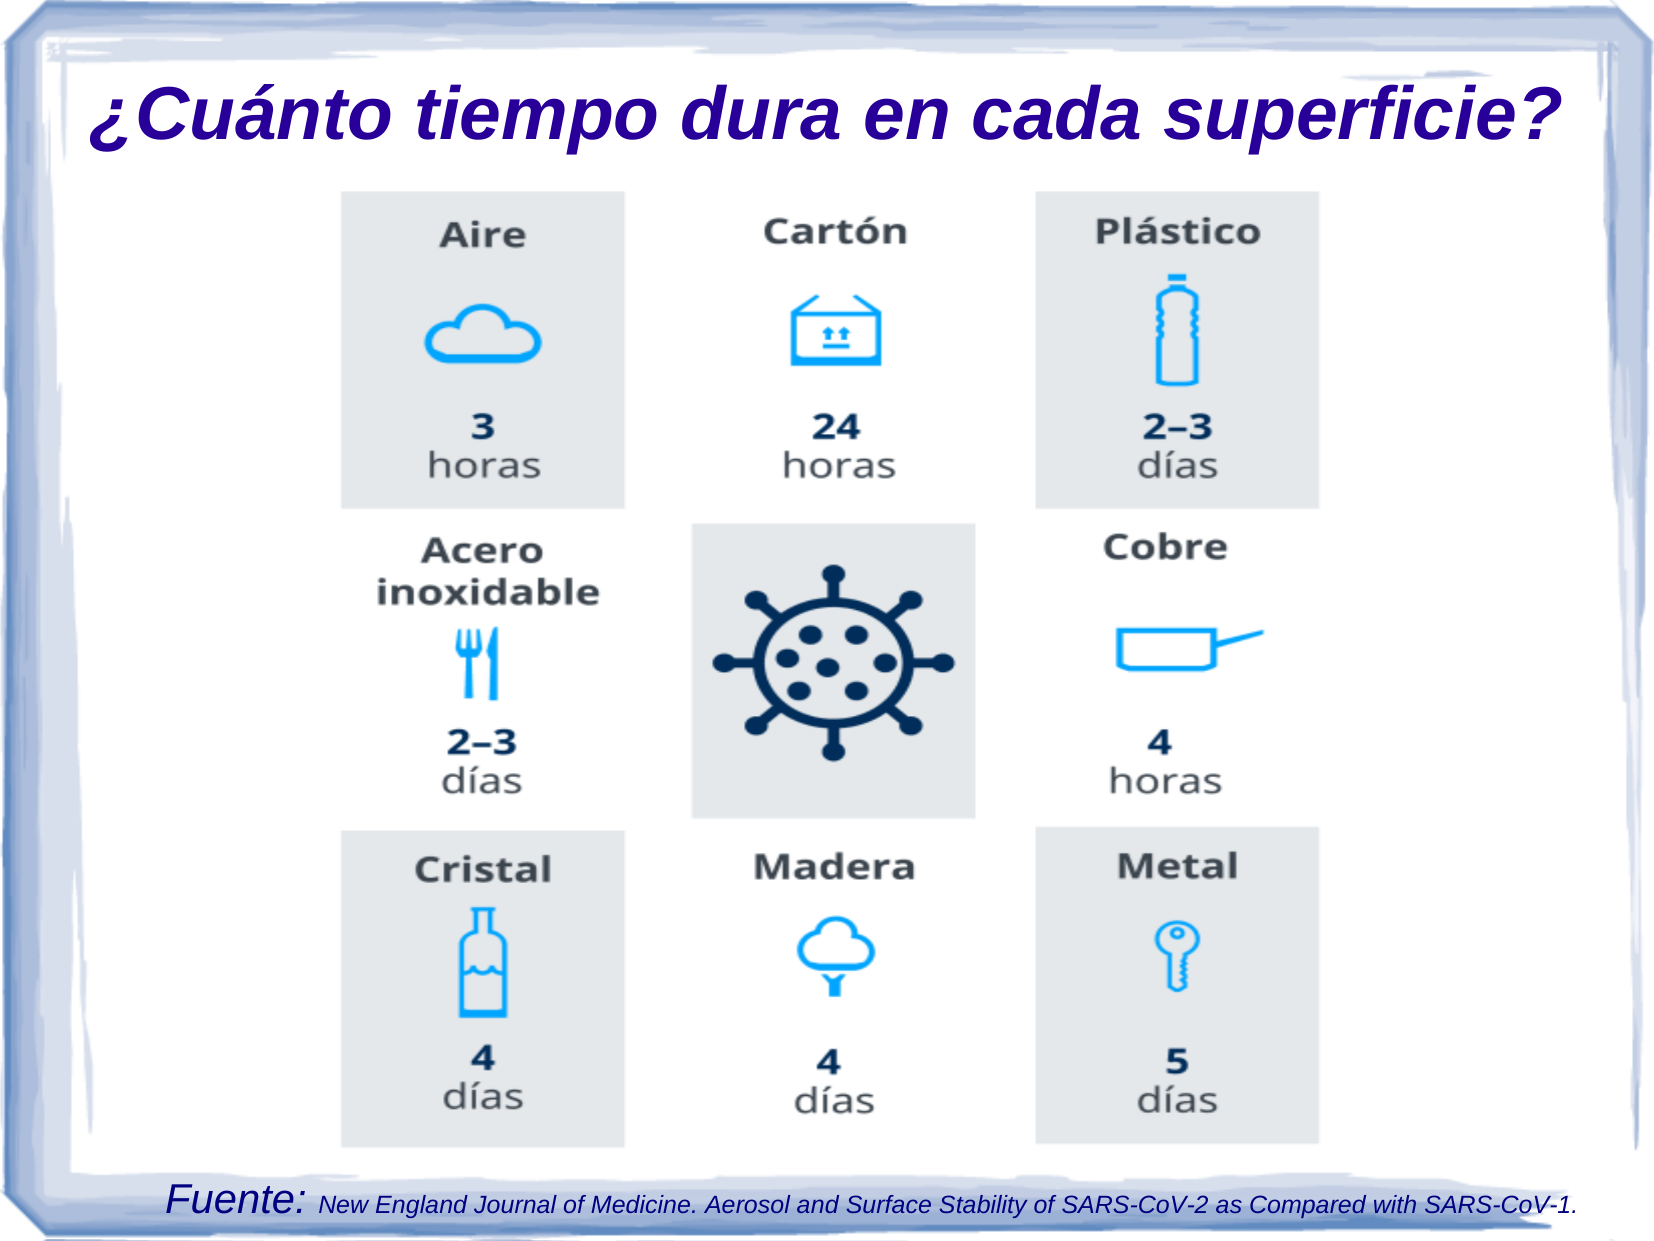

# ¿Cuánto tiempo dura en cada superficie?
Fuente: New England Journal of Medicine. Aerosol and Surface Stability of SARS-CoV-2 as Compared with SARS-CoV-1.